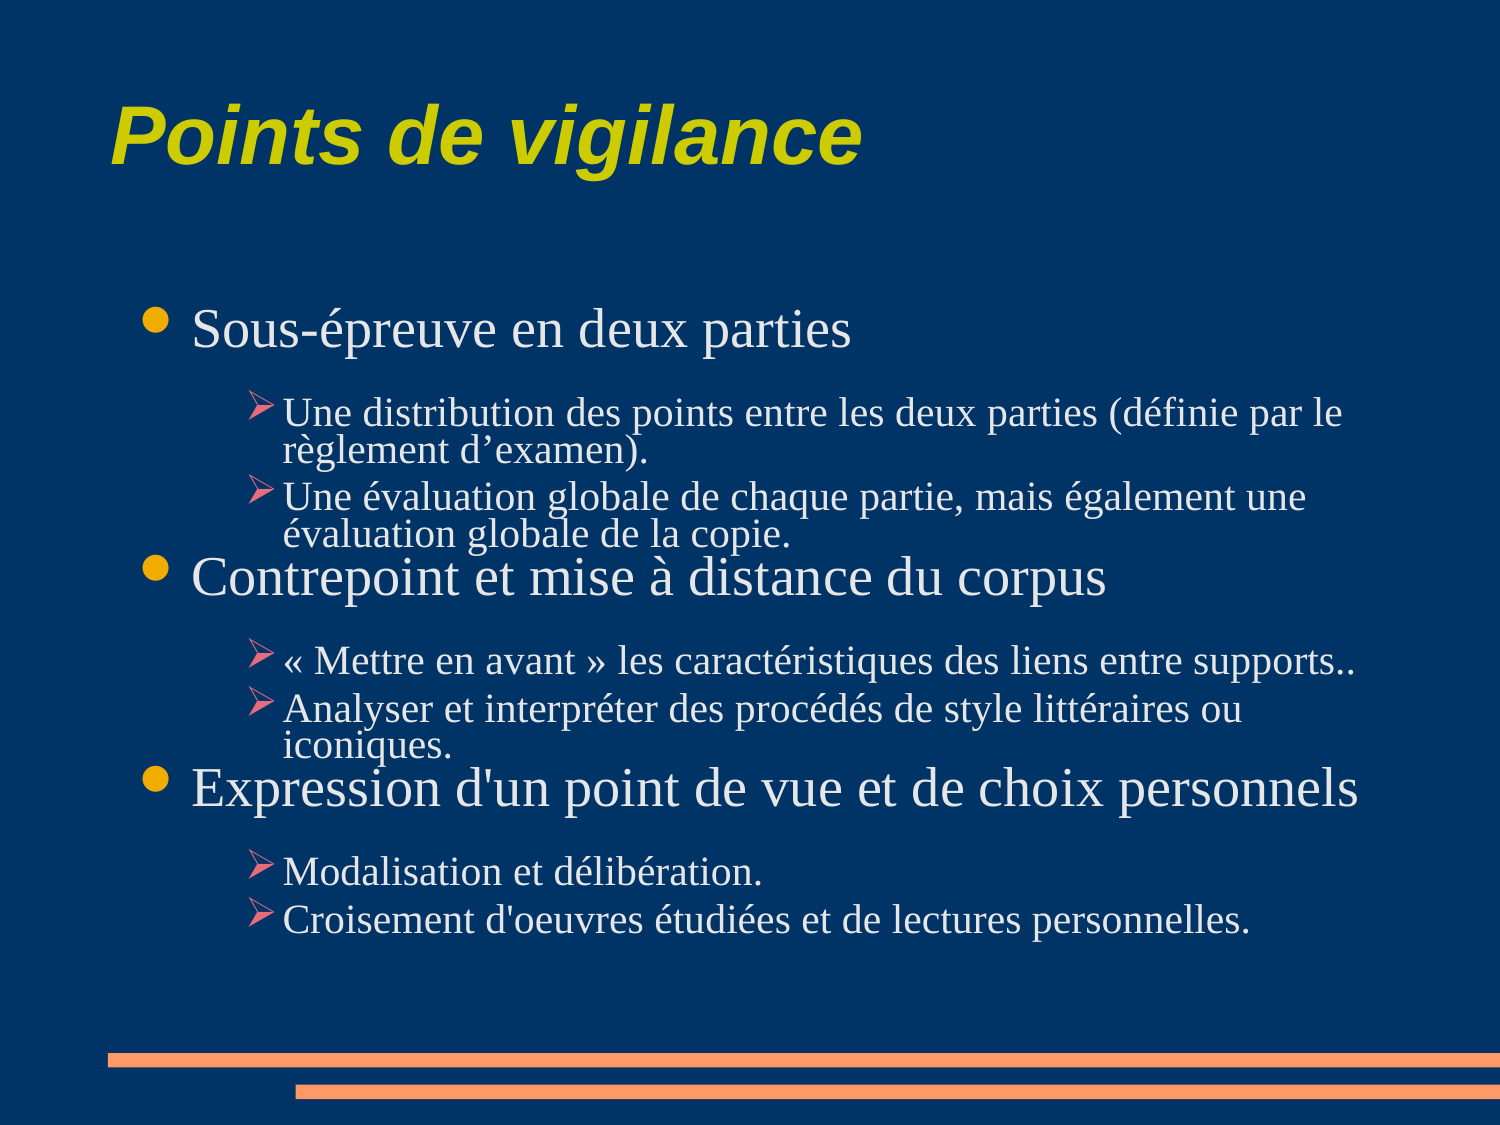

Points de vigilance
# Sous-épreuve en deux parties
Une distribution des points entre les deux parties (définie par le règlement d’examen).
Une évaluation globale de chaque partie, mais également une évaluation globale de la copie.
Contrepoint et mise à distance du corpus
« Mettre en avant » les caractéristiques des liens entre supports..
Analyser et interpréter des procédés de style littéraires ou iconiques.
Expression d'un point de vue et de choix personnels
Modalisation et délibération.
Croisement d'oeuvres étudiées et de lectures personnelles.